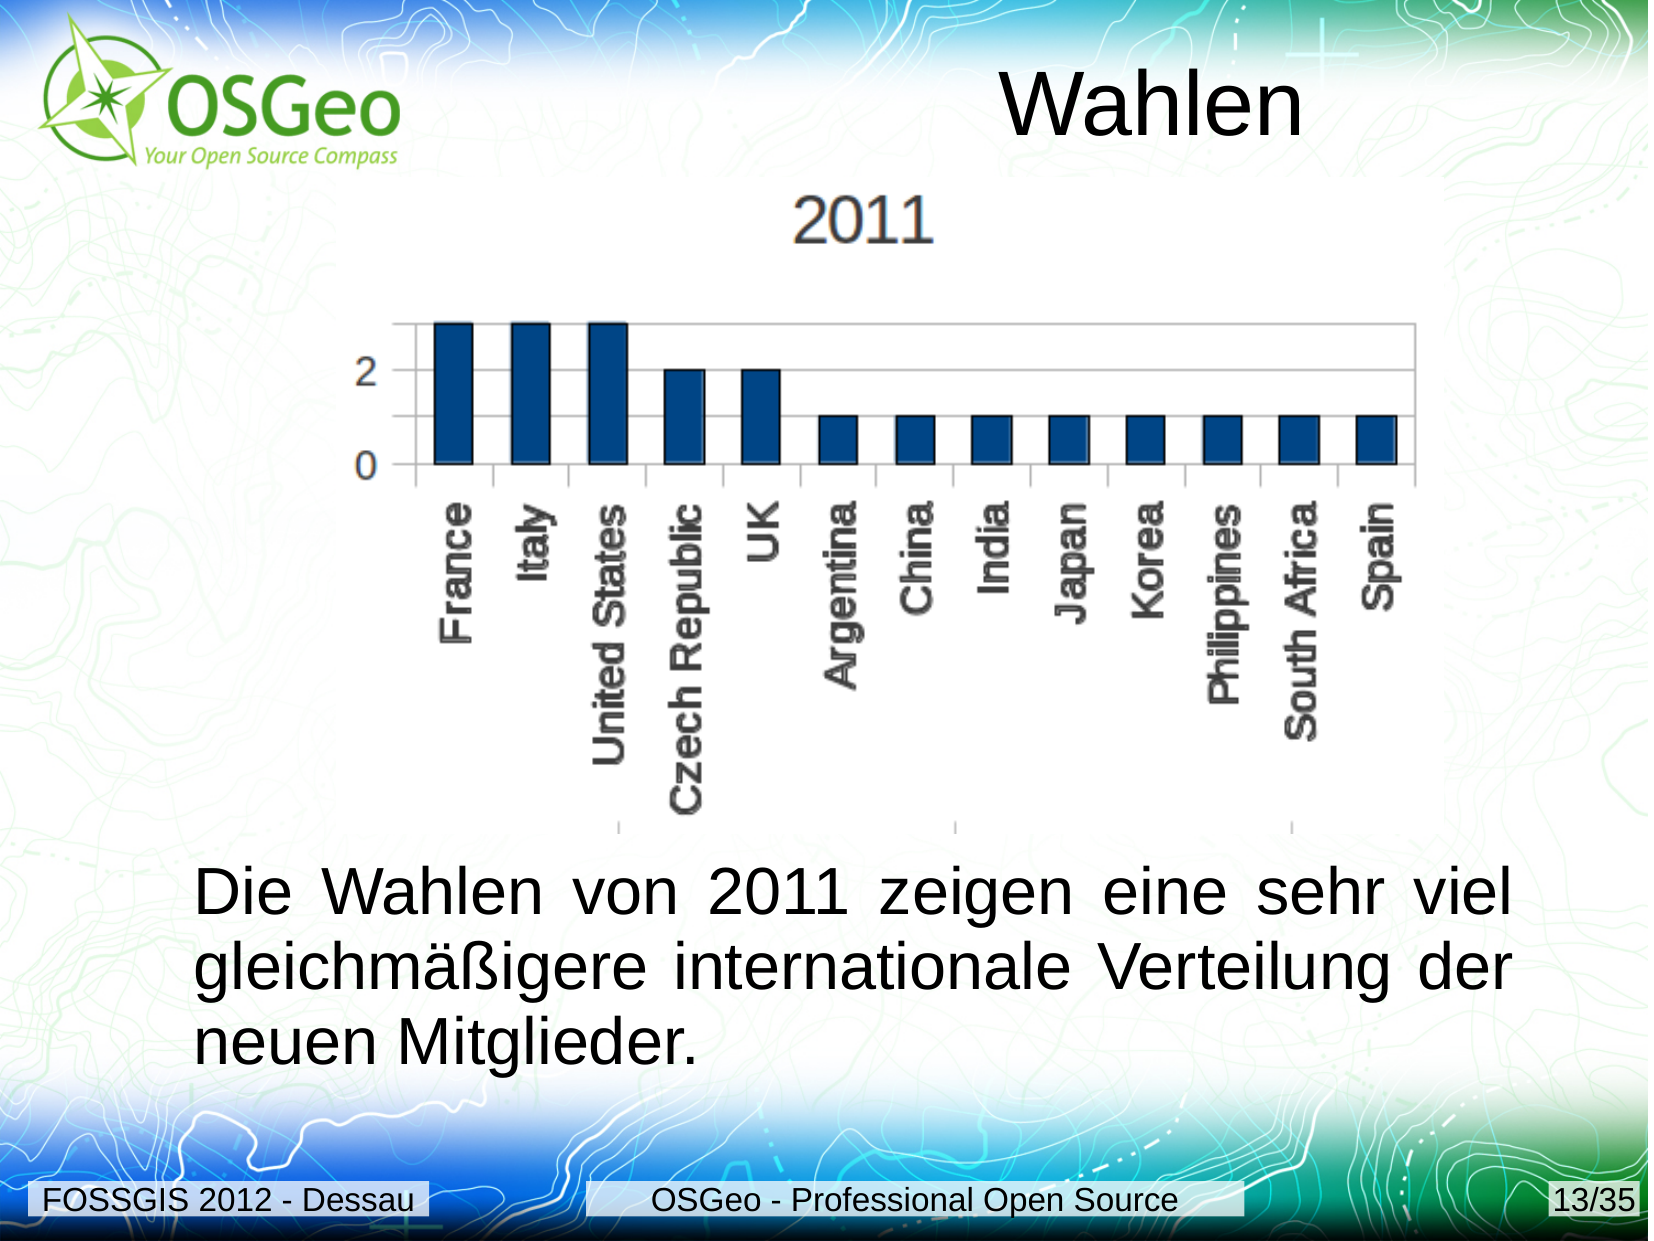

# Wahlen
Die Wahlen von 2011 zeigen eine sehr viel gleichmäßigere internationale Verteilung der neuen Mitglieder.
FOSSGIS 2012 - Dessau
OSGeo - Professional Open Source
13